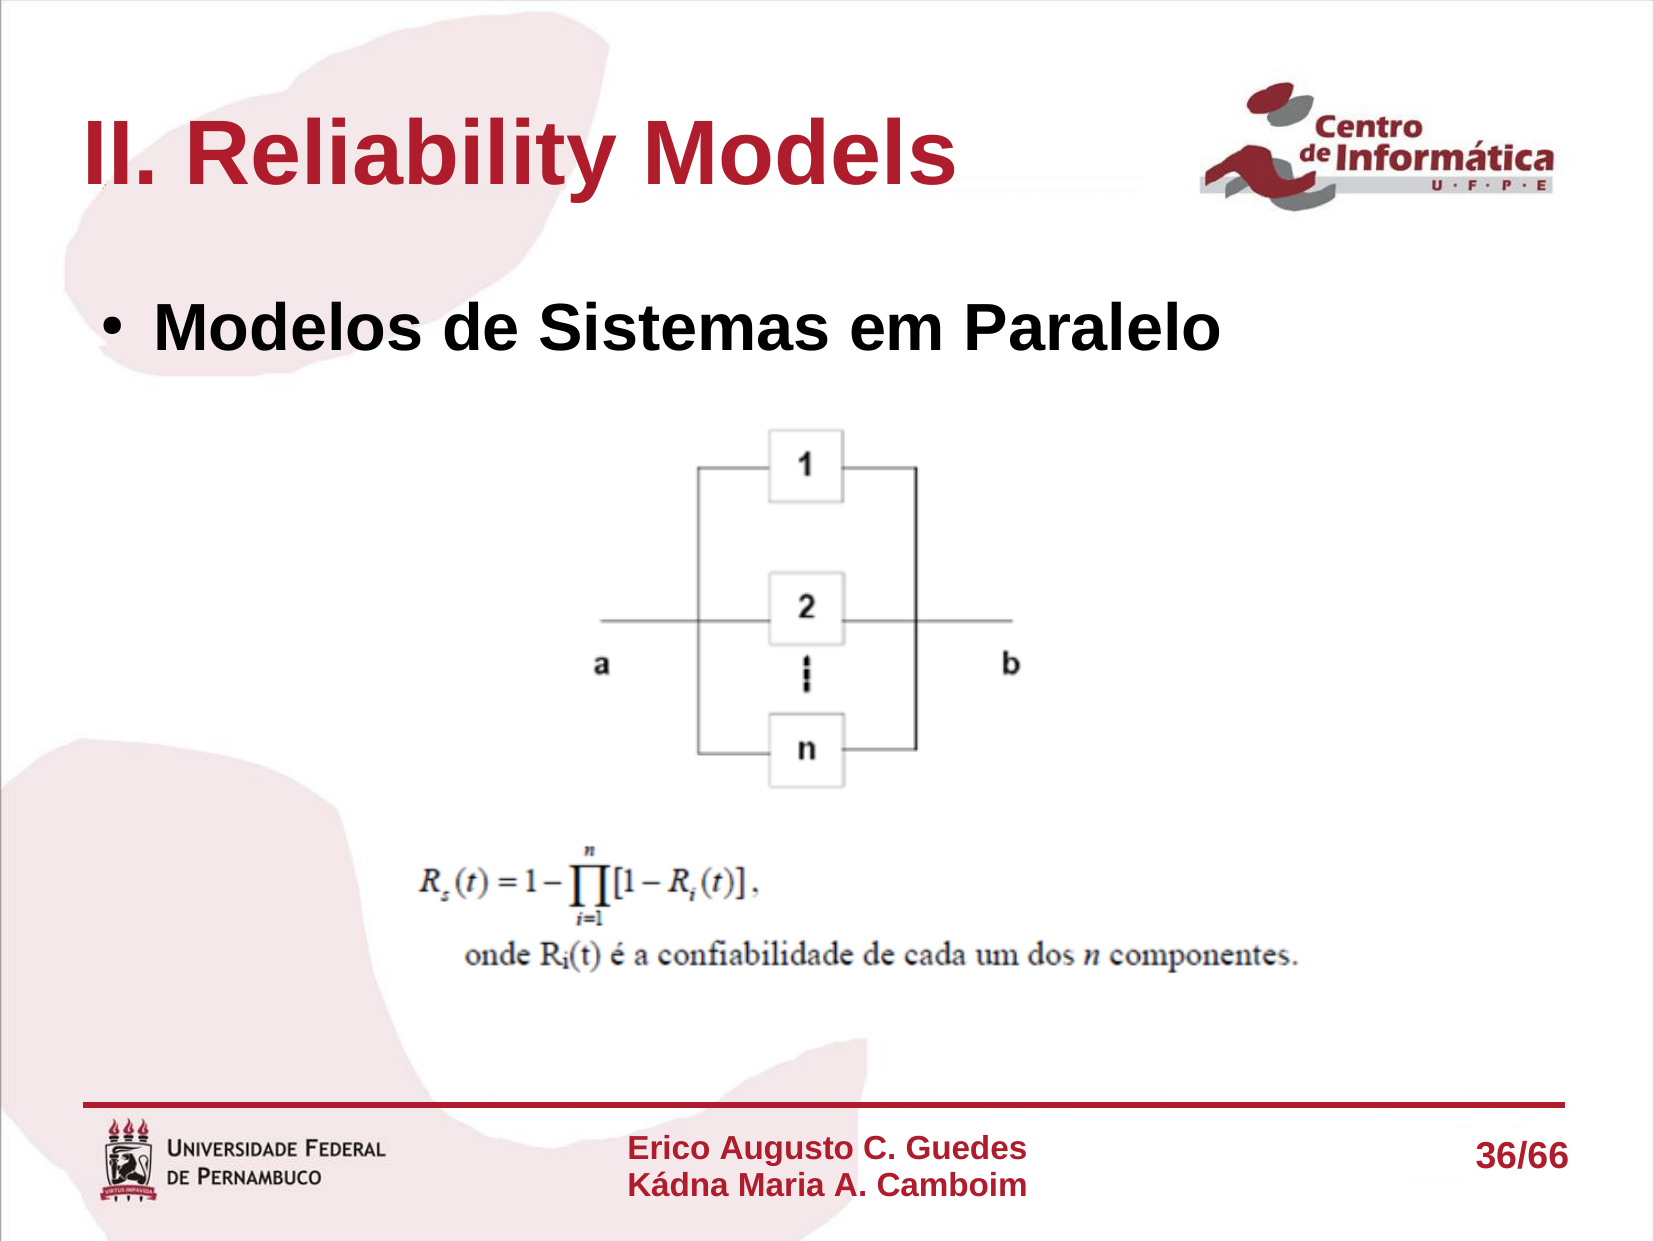

# II. Reliability Models
Modelos de Sistemas em Paralelo